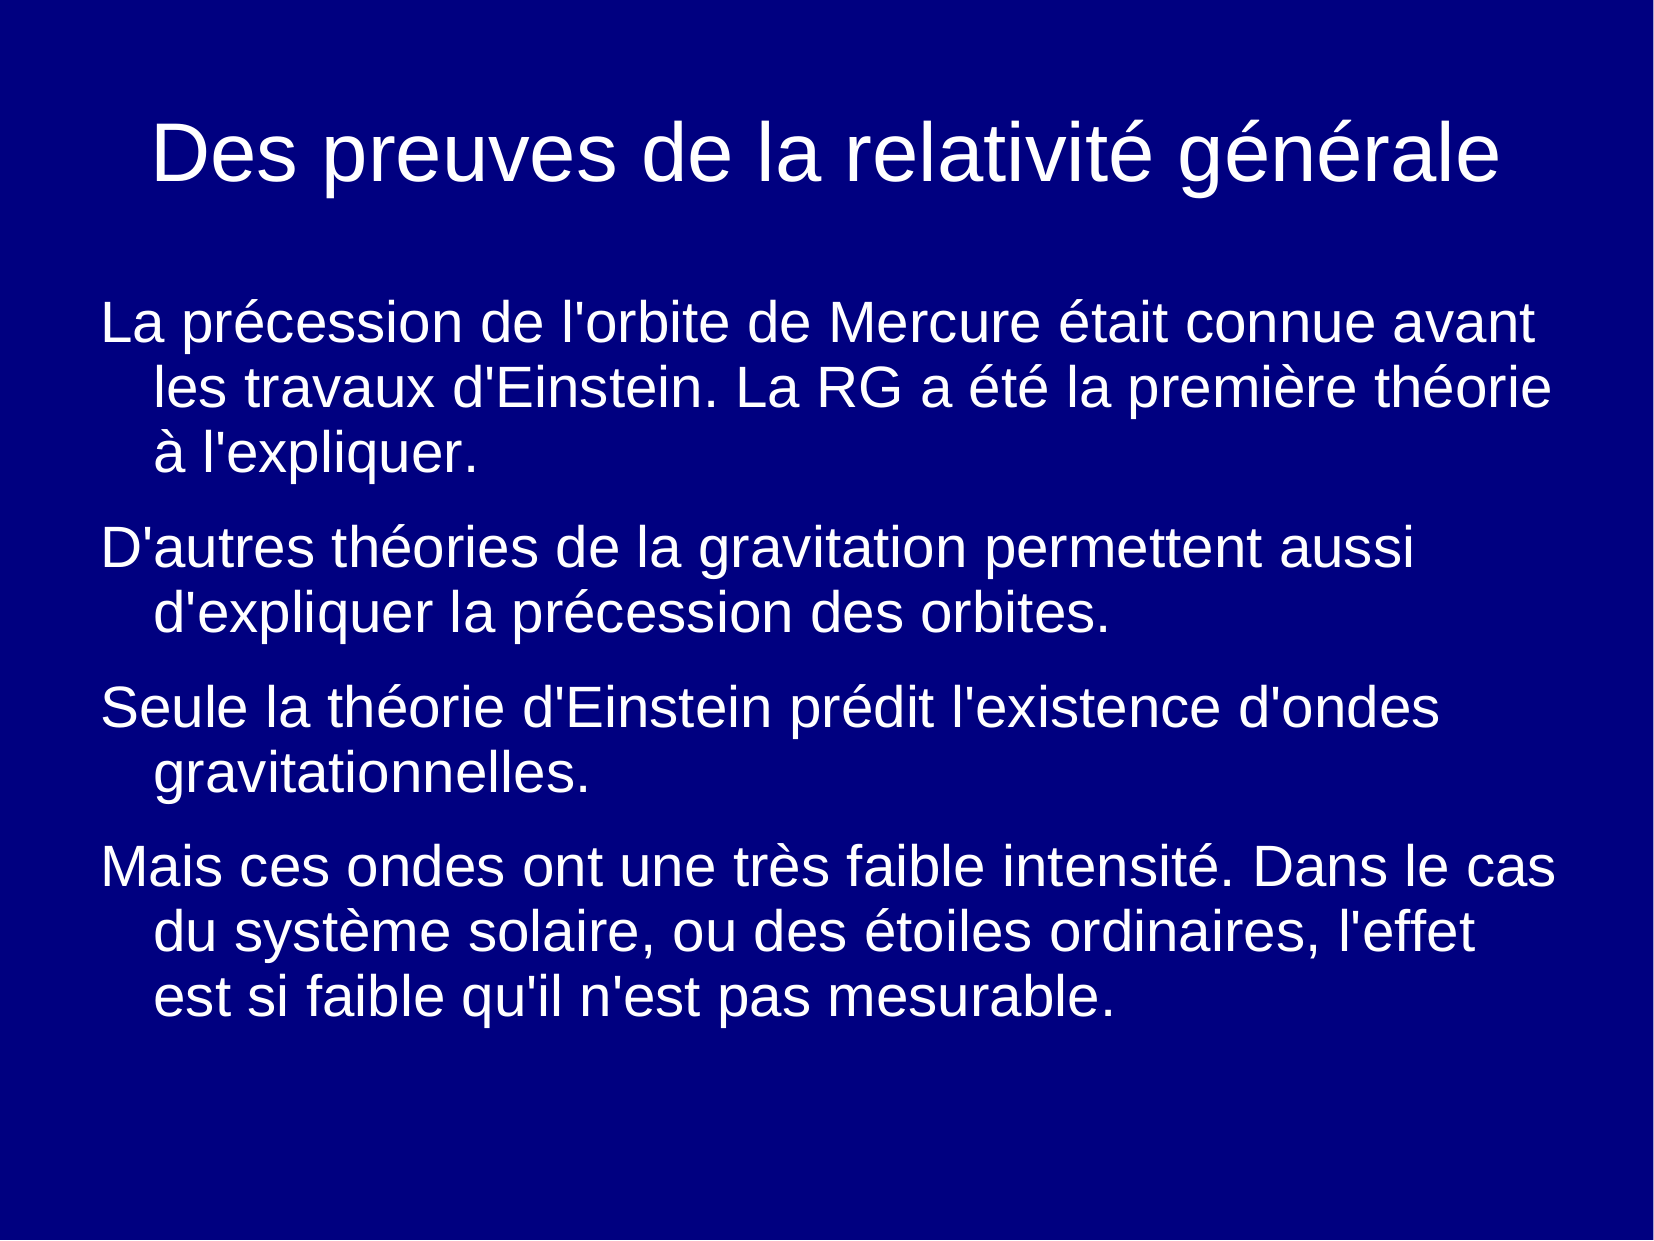

# Des preuves de la relativité générale
La précession de l'orbite de Mercure était connue avant les travaux d'Einstein. La RG a été la première théorie à l'expliquer.
D'autres théories de la gravitation permettent aussi d'expliquer la précession des orbites.
Seule la théorie d'Einstein prédit l'existence d'ondes gravitationnelles.
Mais ces ondes ont une très faible intensité. Dans le cas du système solaire, ou des étoiles ordinaires, l'effet est si faible qu'il n'est pas mesurable.